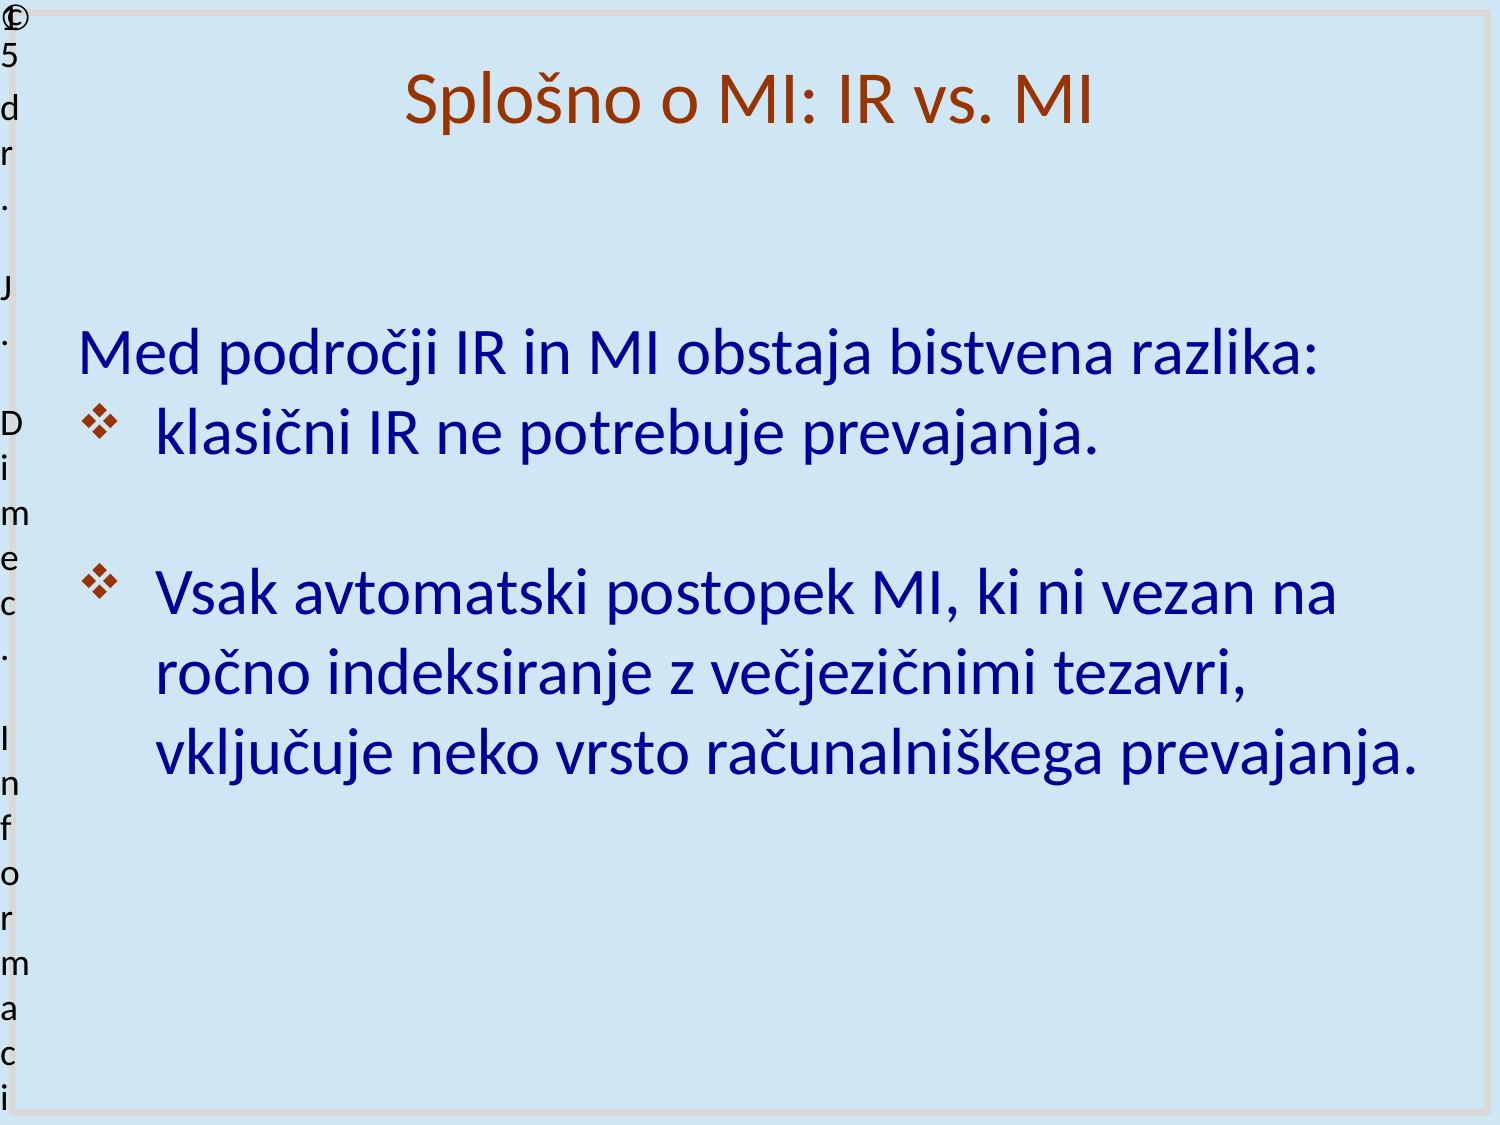

© dr. J. Dimec. Informacijski viri na internetu (2012 / 13). Večjezičnost Interneta in spletnih informacijskih virov. MI 1
# Splošno o MI: IR vs. MI
Med področji IR in MI obstaja bistvena razlika:
klasični IR ne potrebuje prevajanja.
Vsak avtomatski postopek MI, ki ni vezan na ročno indeksiranje z večjezičnimi tezavri, vključuje neko vrsto računalniškega prevajanja.